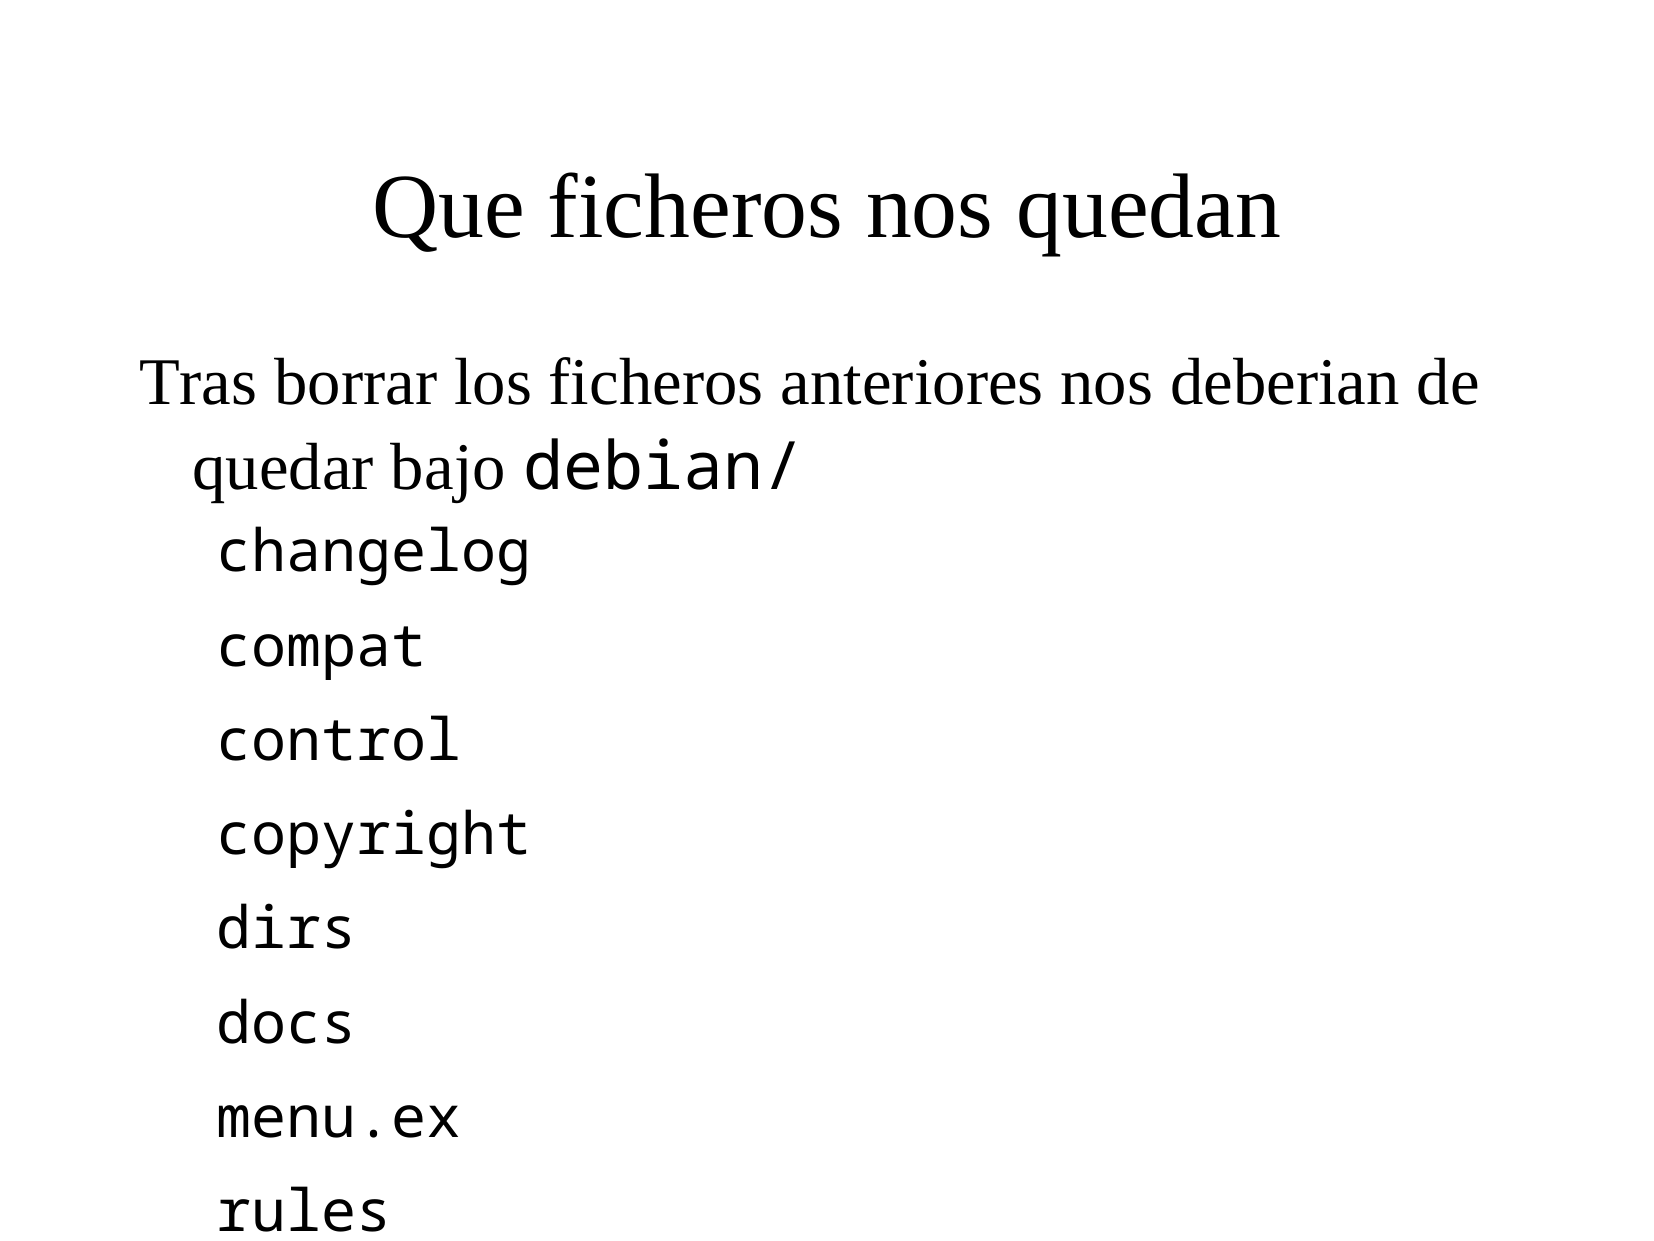

# Que ficheros nos quedan
Tras borrar los ficheros anteriores nos deberian de quedar bajo debian/
changelog
compat
control
copyright
dirs
docs
menu.ex
rules